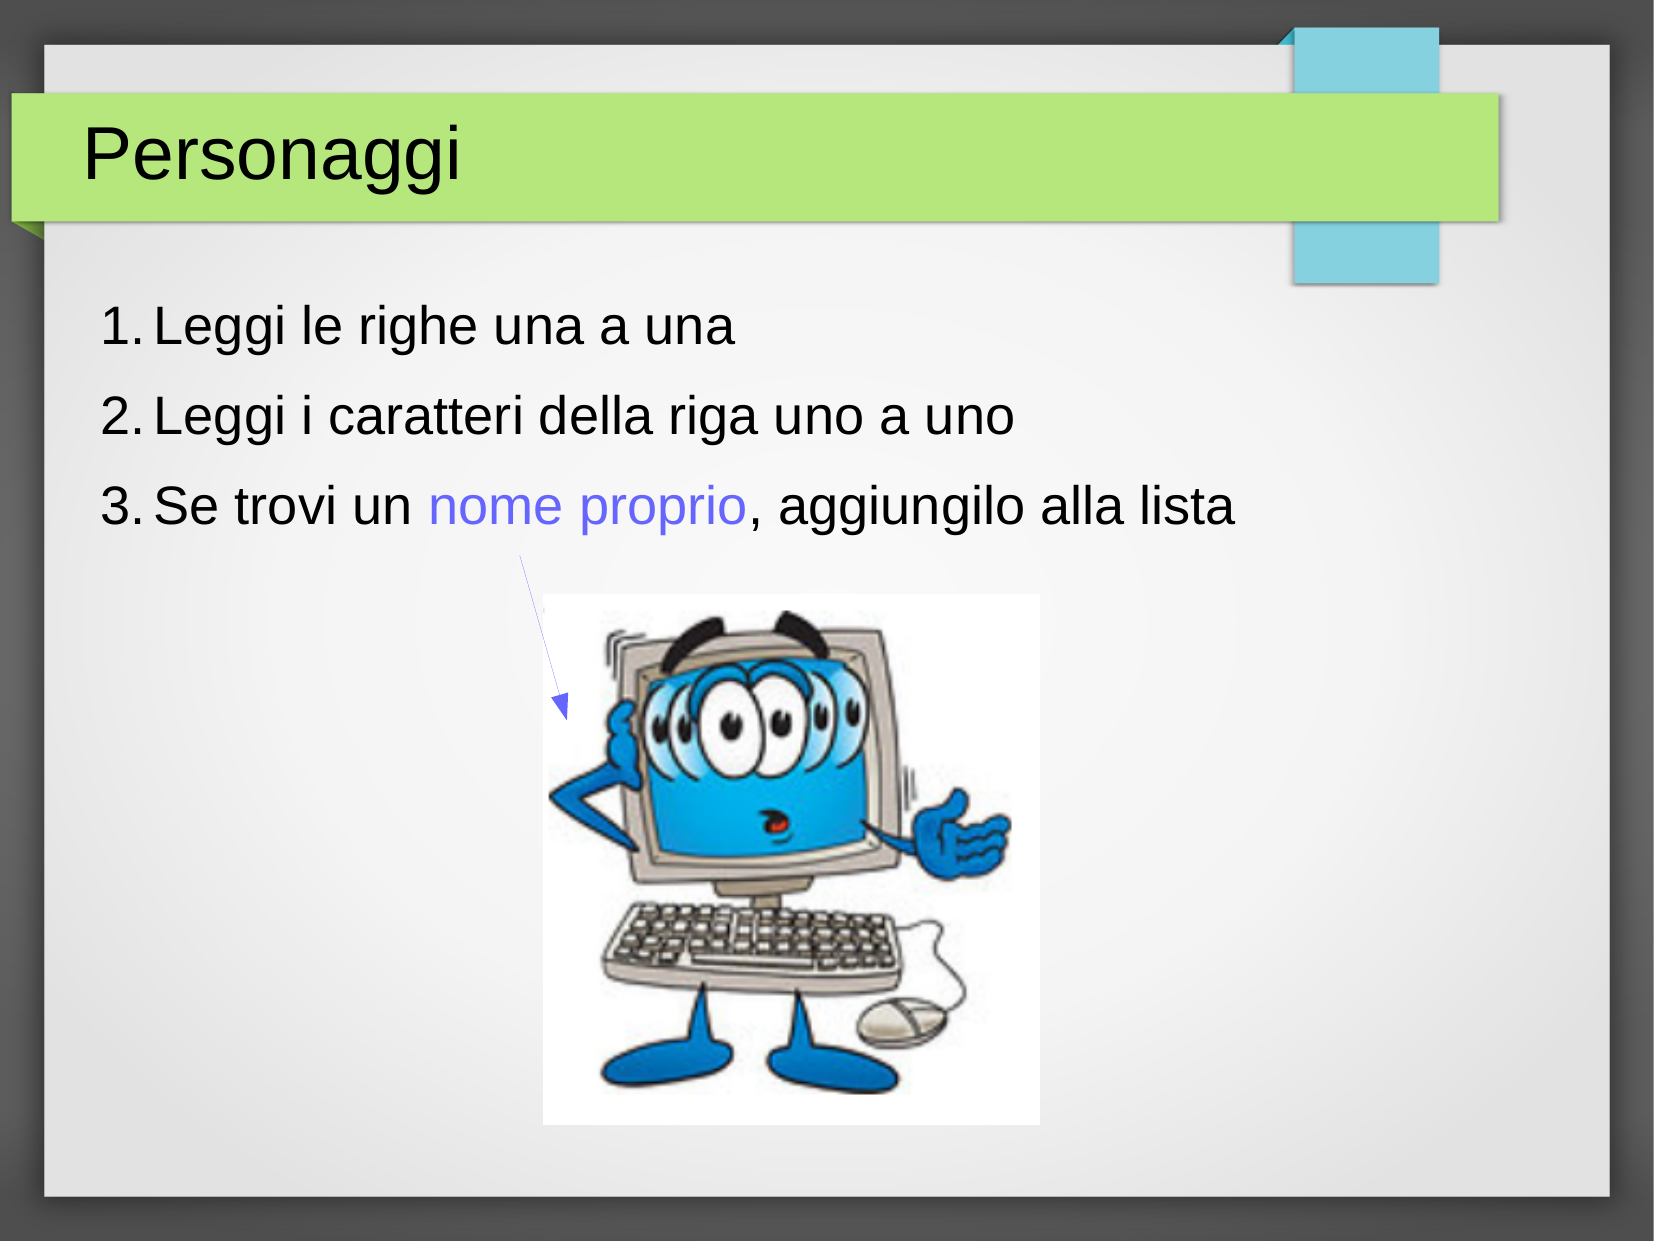

# Personaggi
Leggi le righe una a una
Leggi i caratteri della riga uno a uno
Se trovi un nome proprio, aggiungilo alla lista